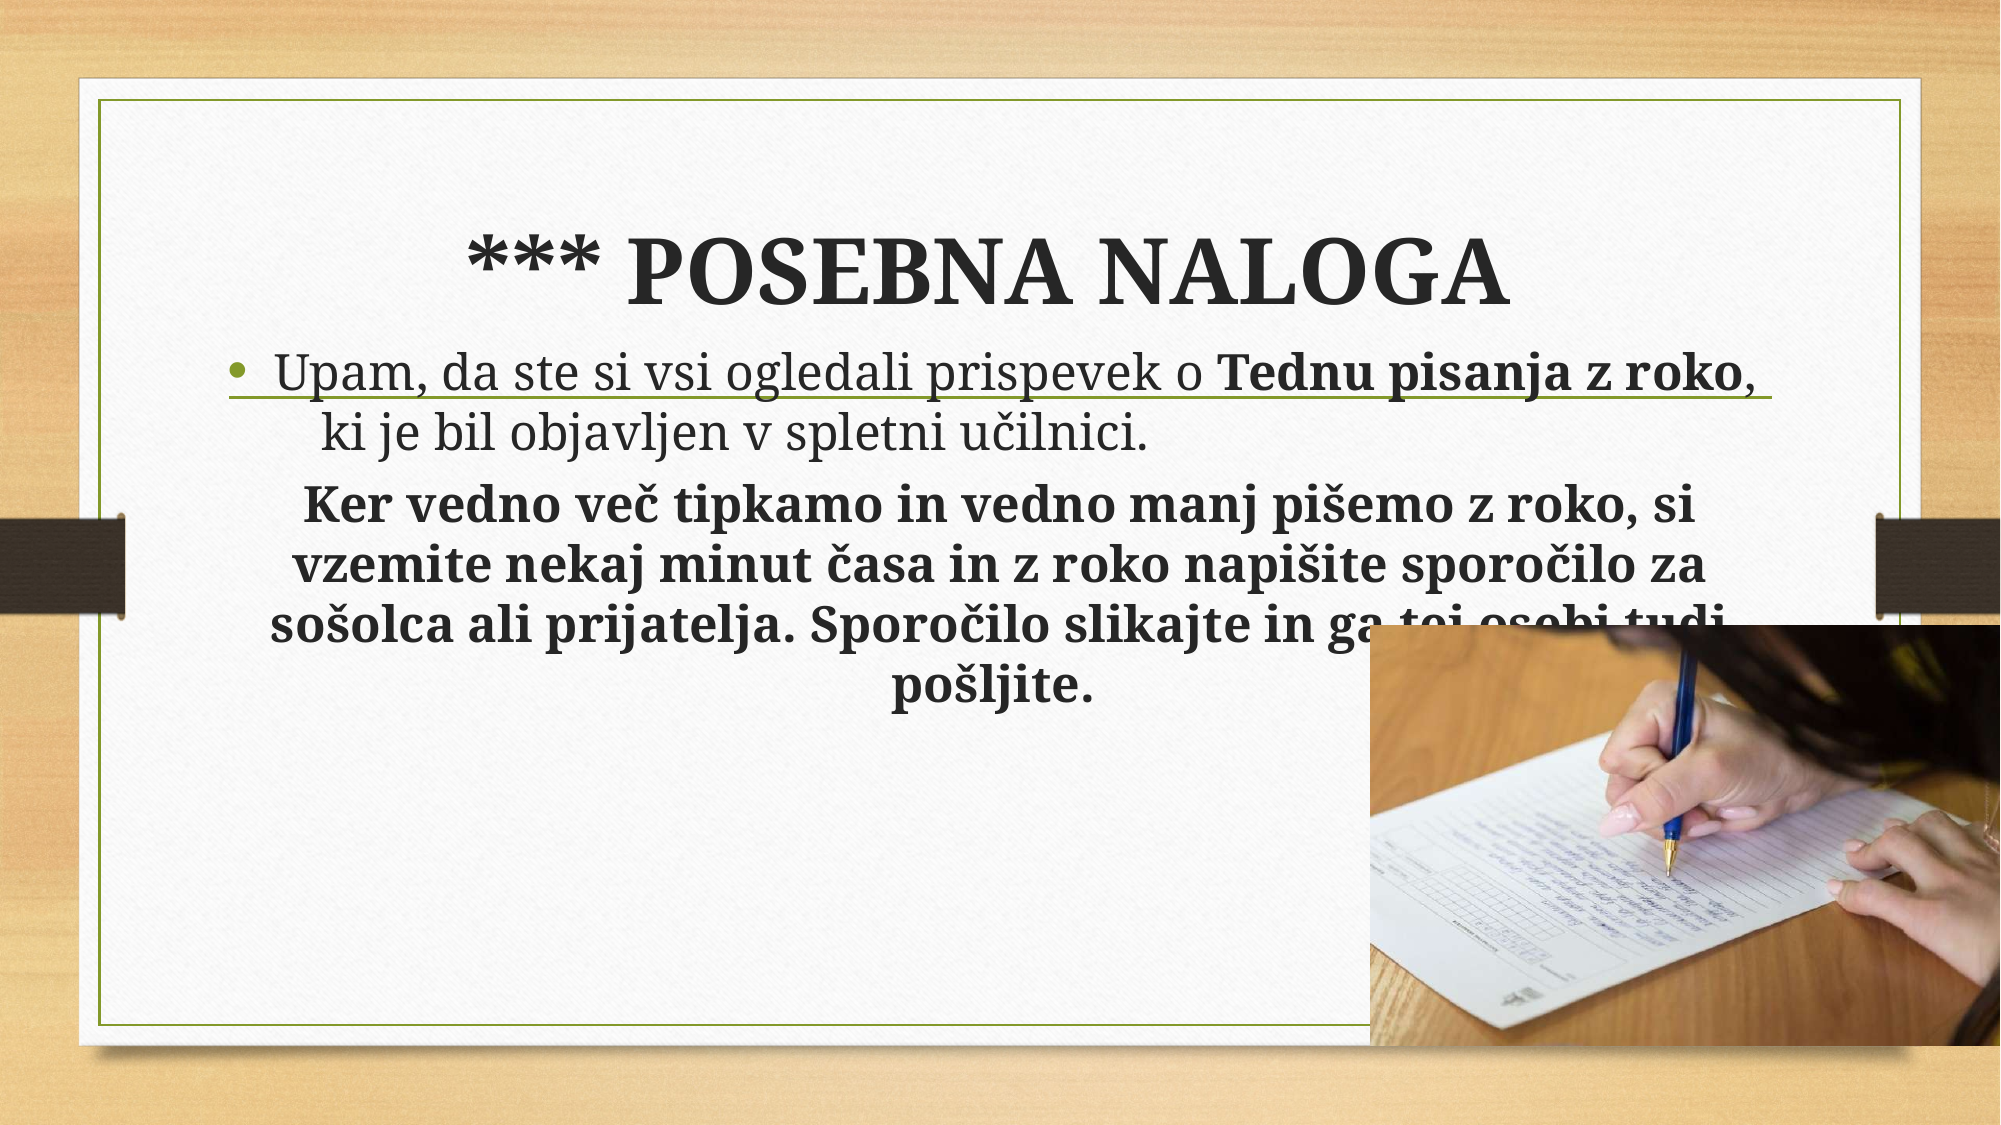

# *** POSEBNA NALOGA
Upam, da ste si vsi ogledali prispevek o Tednu pisanja z roko, ki je bil objavljen v spletni učilnici.
Ker vedno več tipkamo in vedno manj pišemo z roko, si vzemite nekaj minut časa in z roko napišite sporočilo za sošolca ali prijatelja. Sporočilo slikajte in ga tej osebi tudi pošljite.